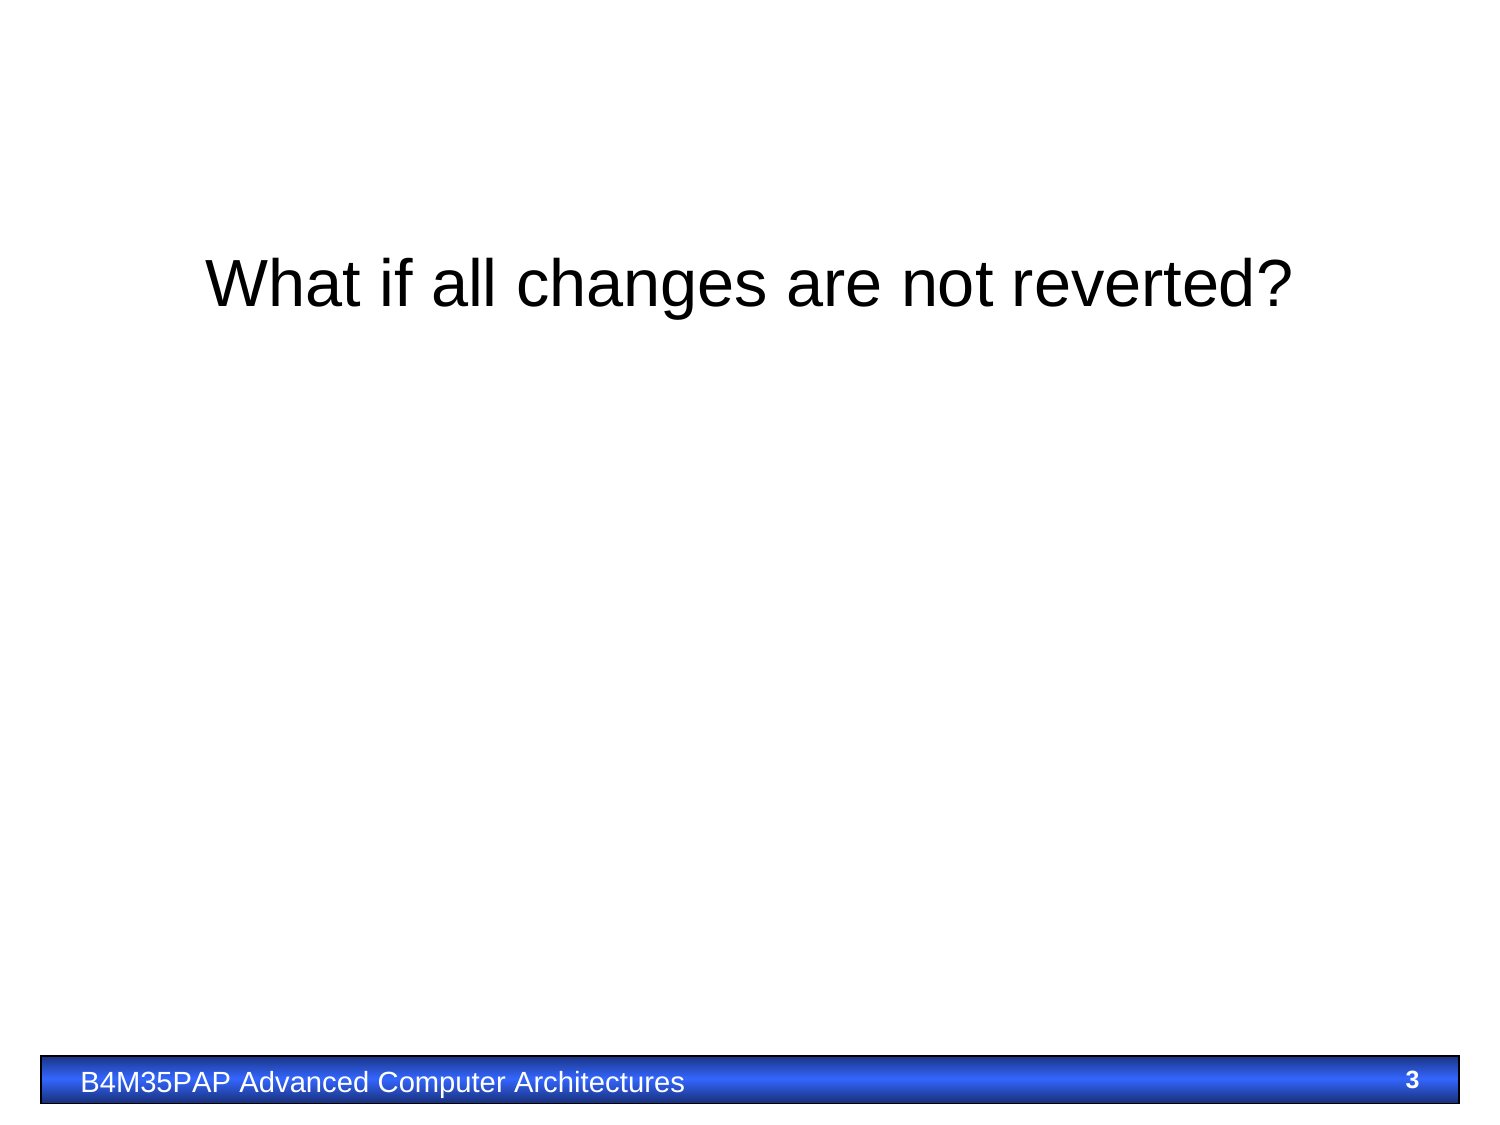

# What if all changes are not reverted?